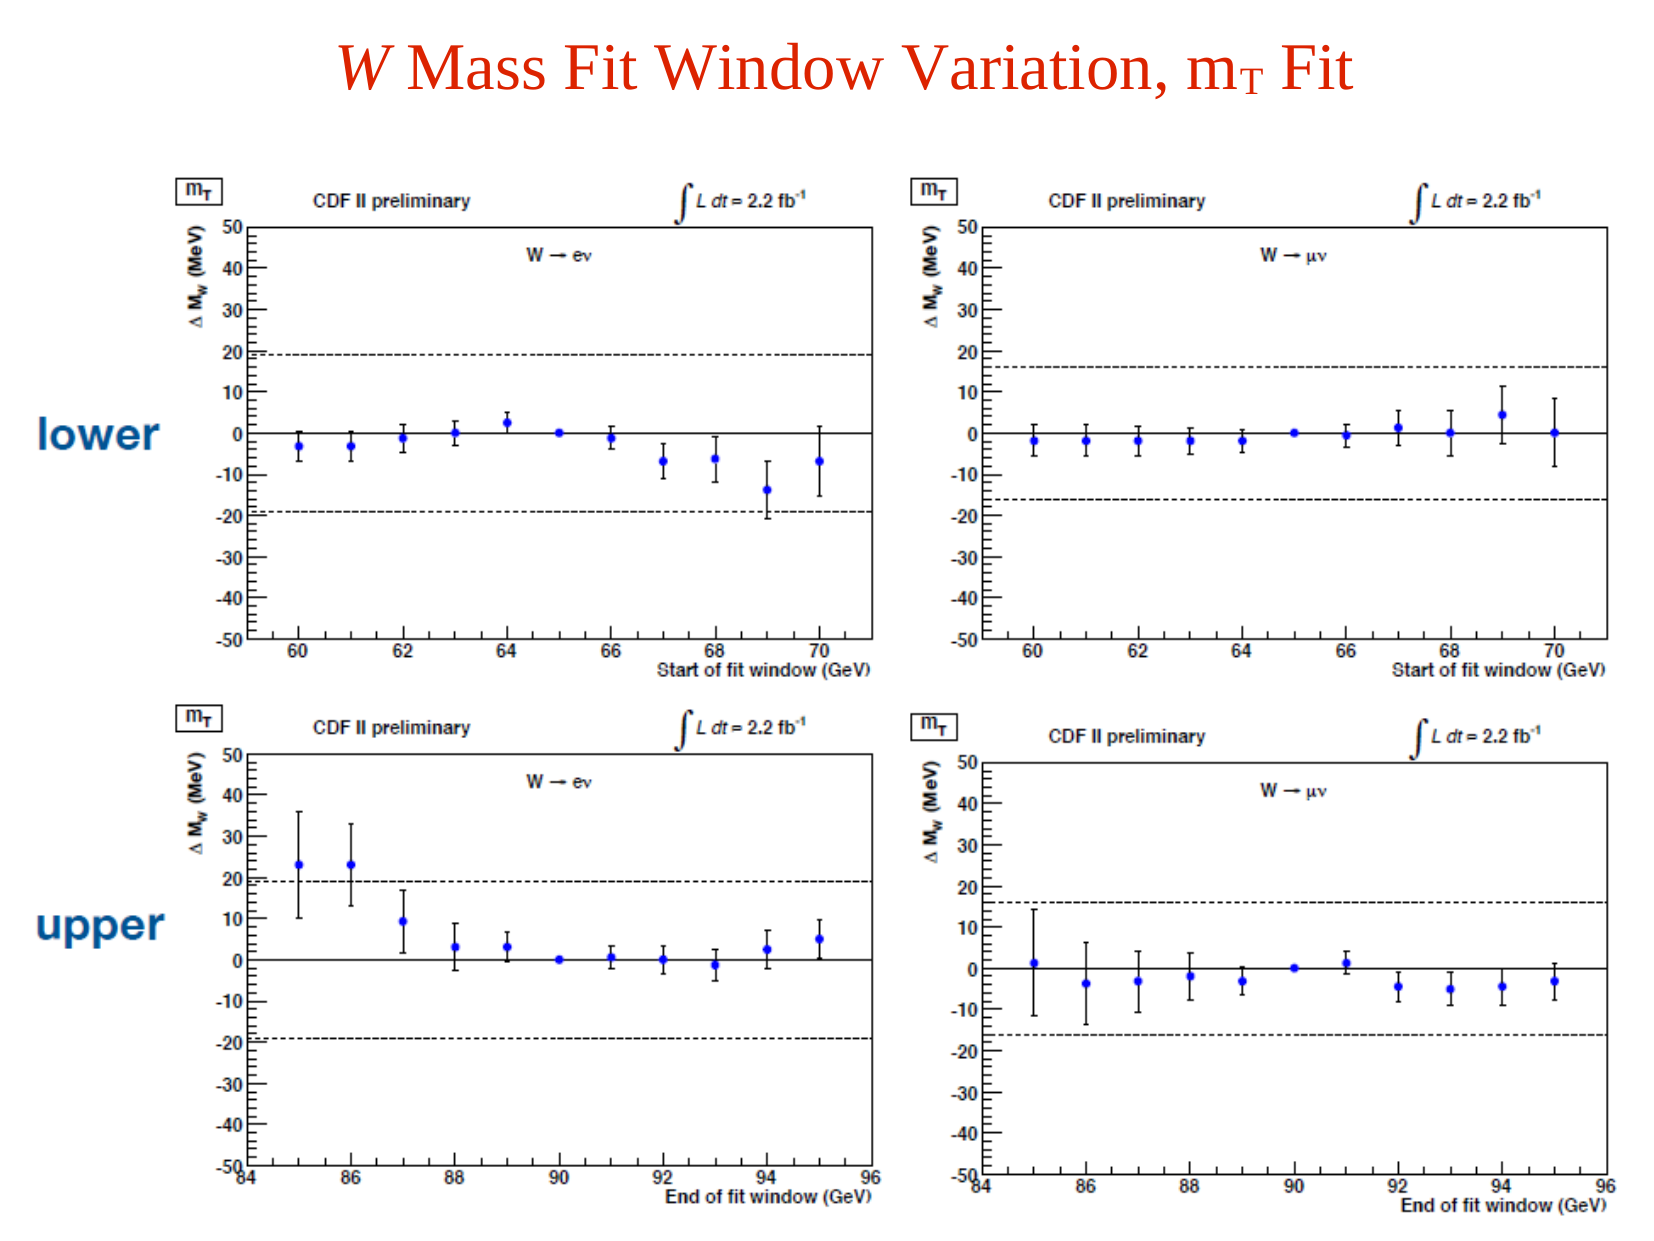

# W Mass Fit Window Variation, mT Fit